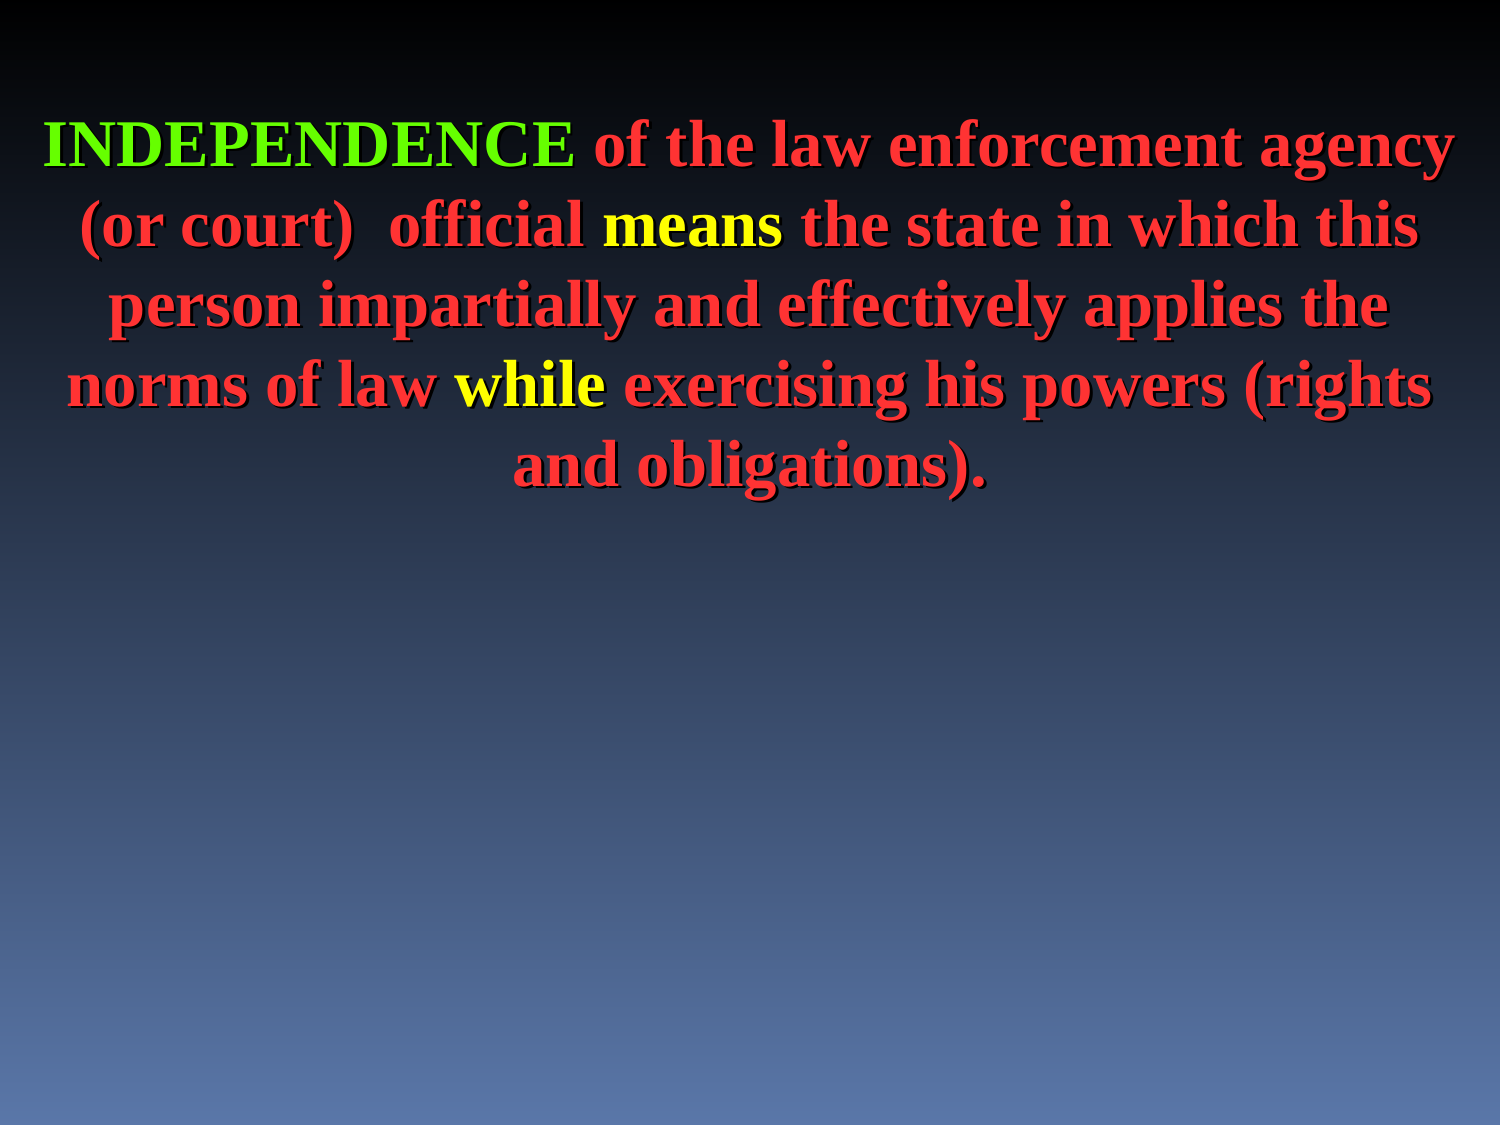

INDEPENDENCE of the law enforcement agency (or court) official means the state in which this person impartially and effectively applies the norms of law while exercising his powers (rights and obligations).